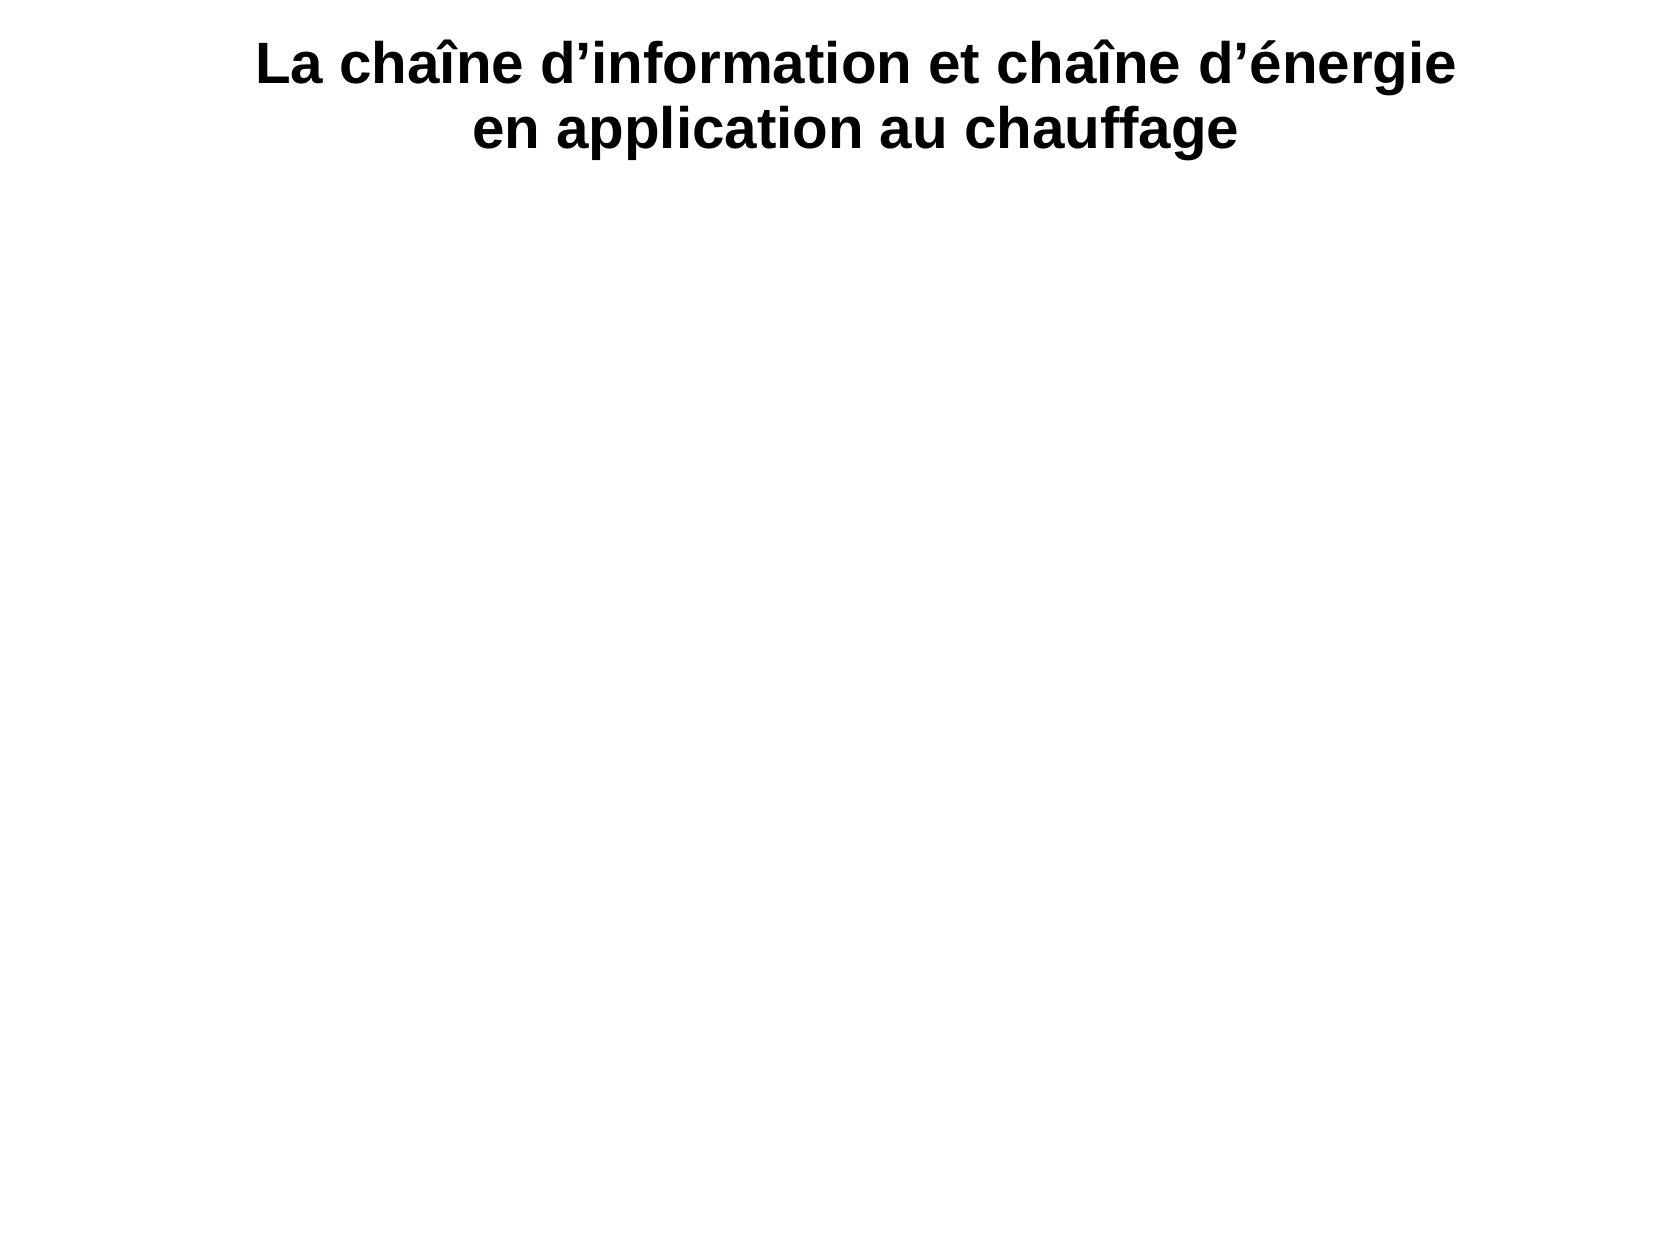

La chaîne d’information et chaîne d’énergie
en application au chauffage